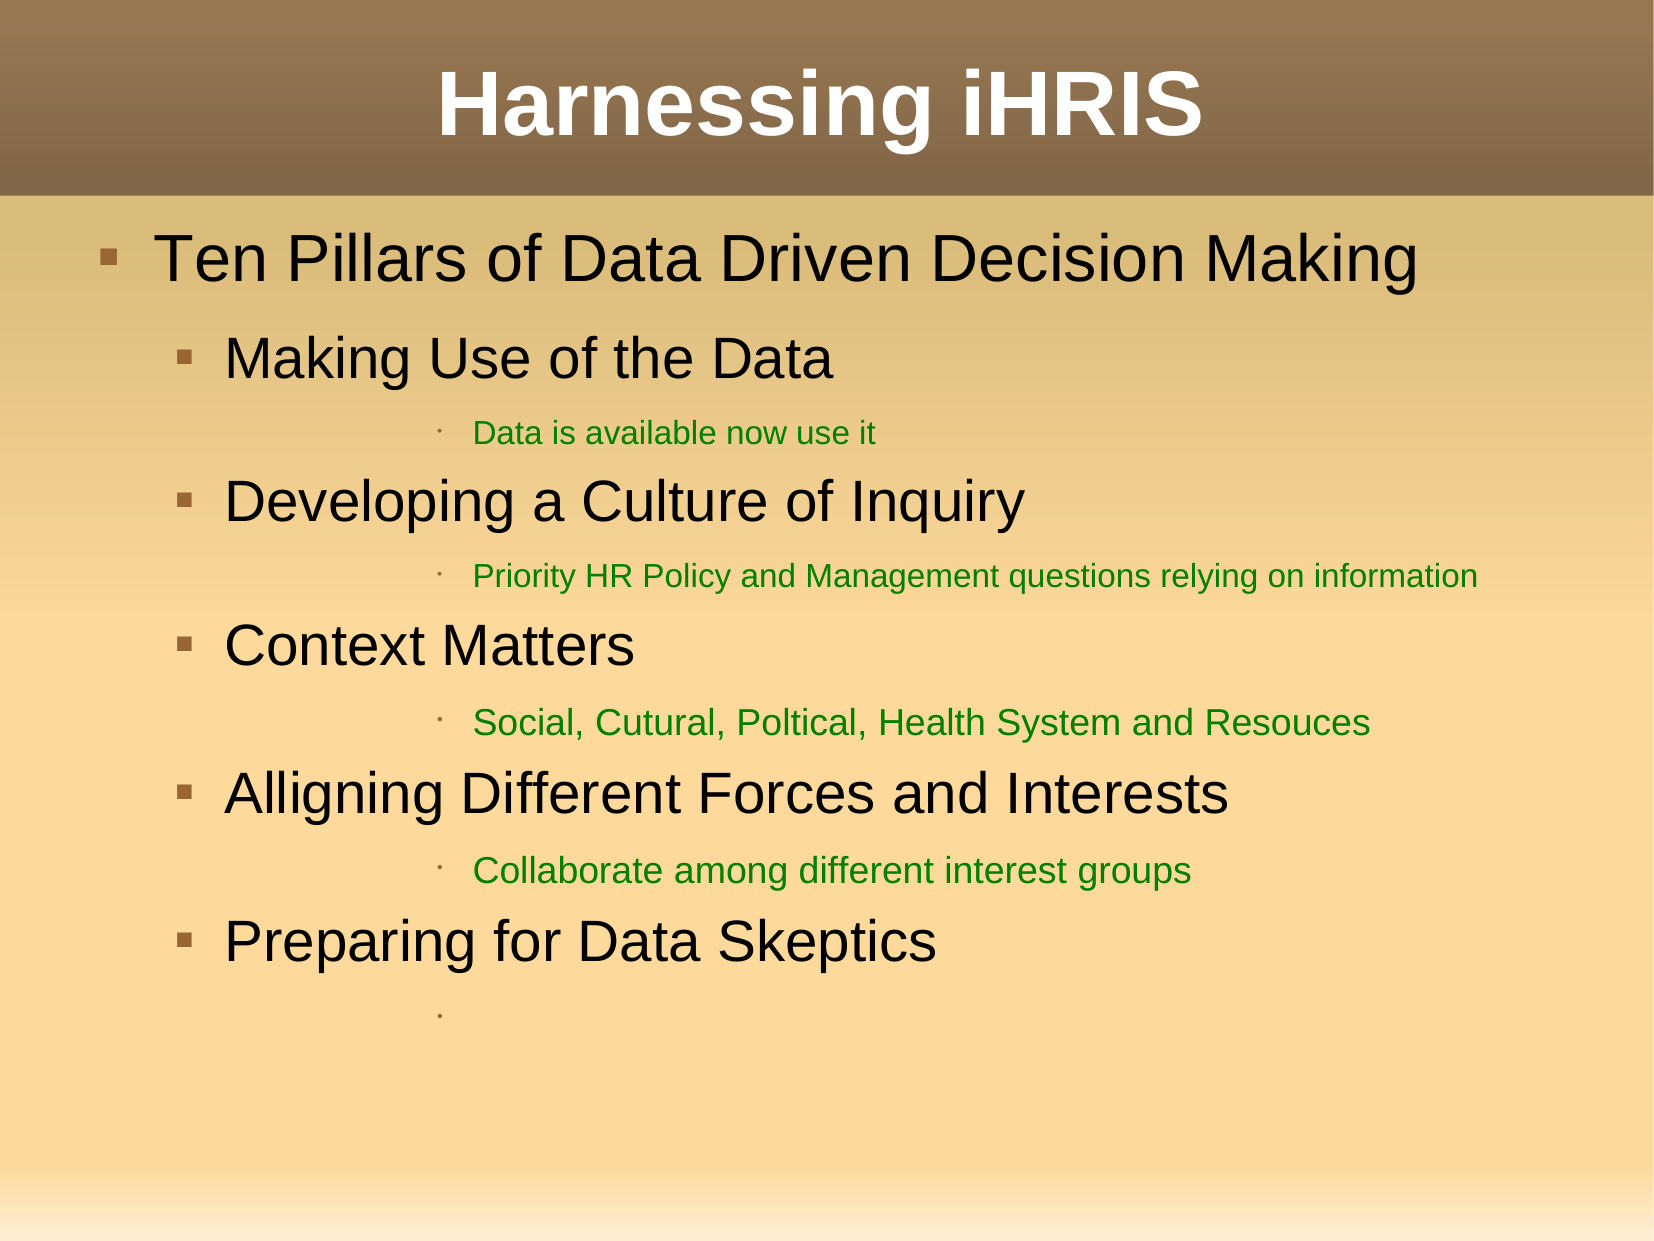

# Harnessing iHRIS
Ten Pillars of Data Driven Decision Making
Making Use of the Data
Data is available now use it
Developing a Culture of Inquiry
Priority HR Policy and Management questions relying on information
Context Matters
Social, Cutural, Poltical, Health System and Resouces
Alligning Different Forces and Interests
Collaborate among different interest groups
Preparing for Data Skeptics